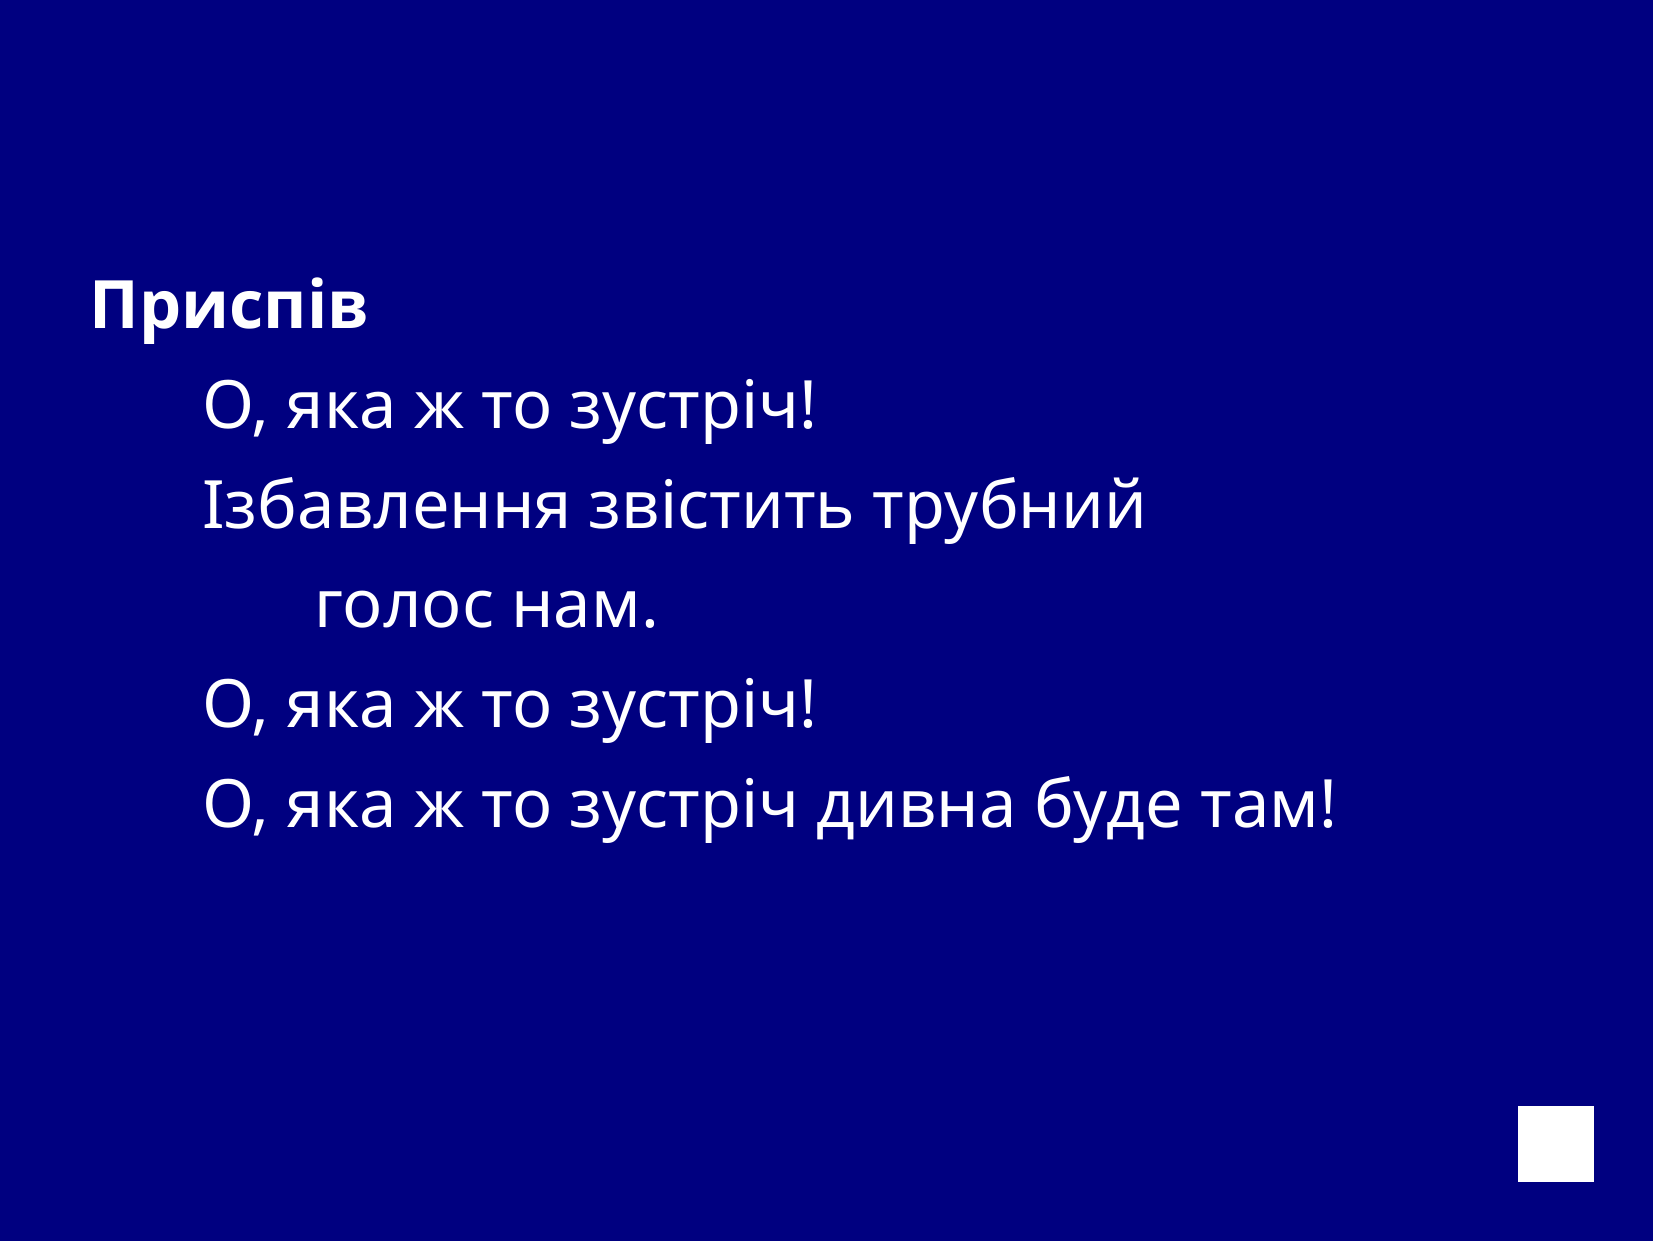

Приспів
	О, яка ж то зустріч!
	Ізбавлення звістить трубний
		голос нам.
	О, яка ж то зустріч!
	О, яка ж то зустріч дивна буде там!